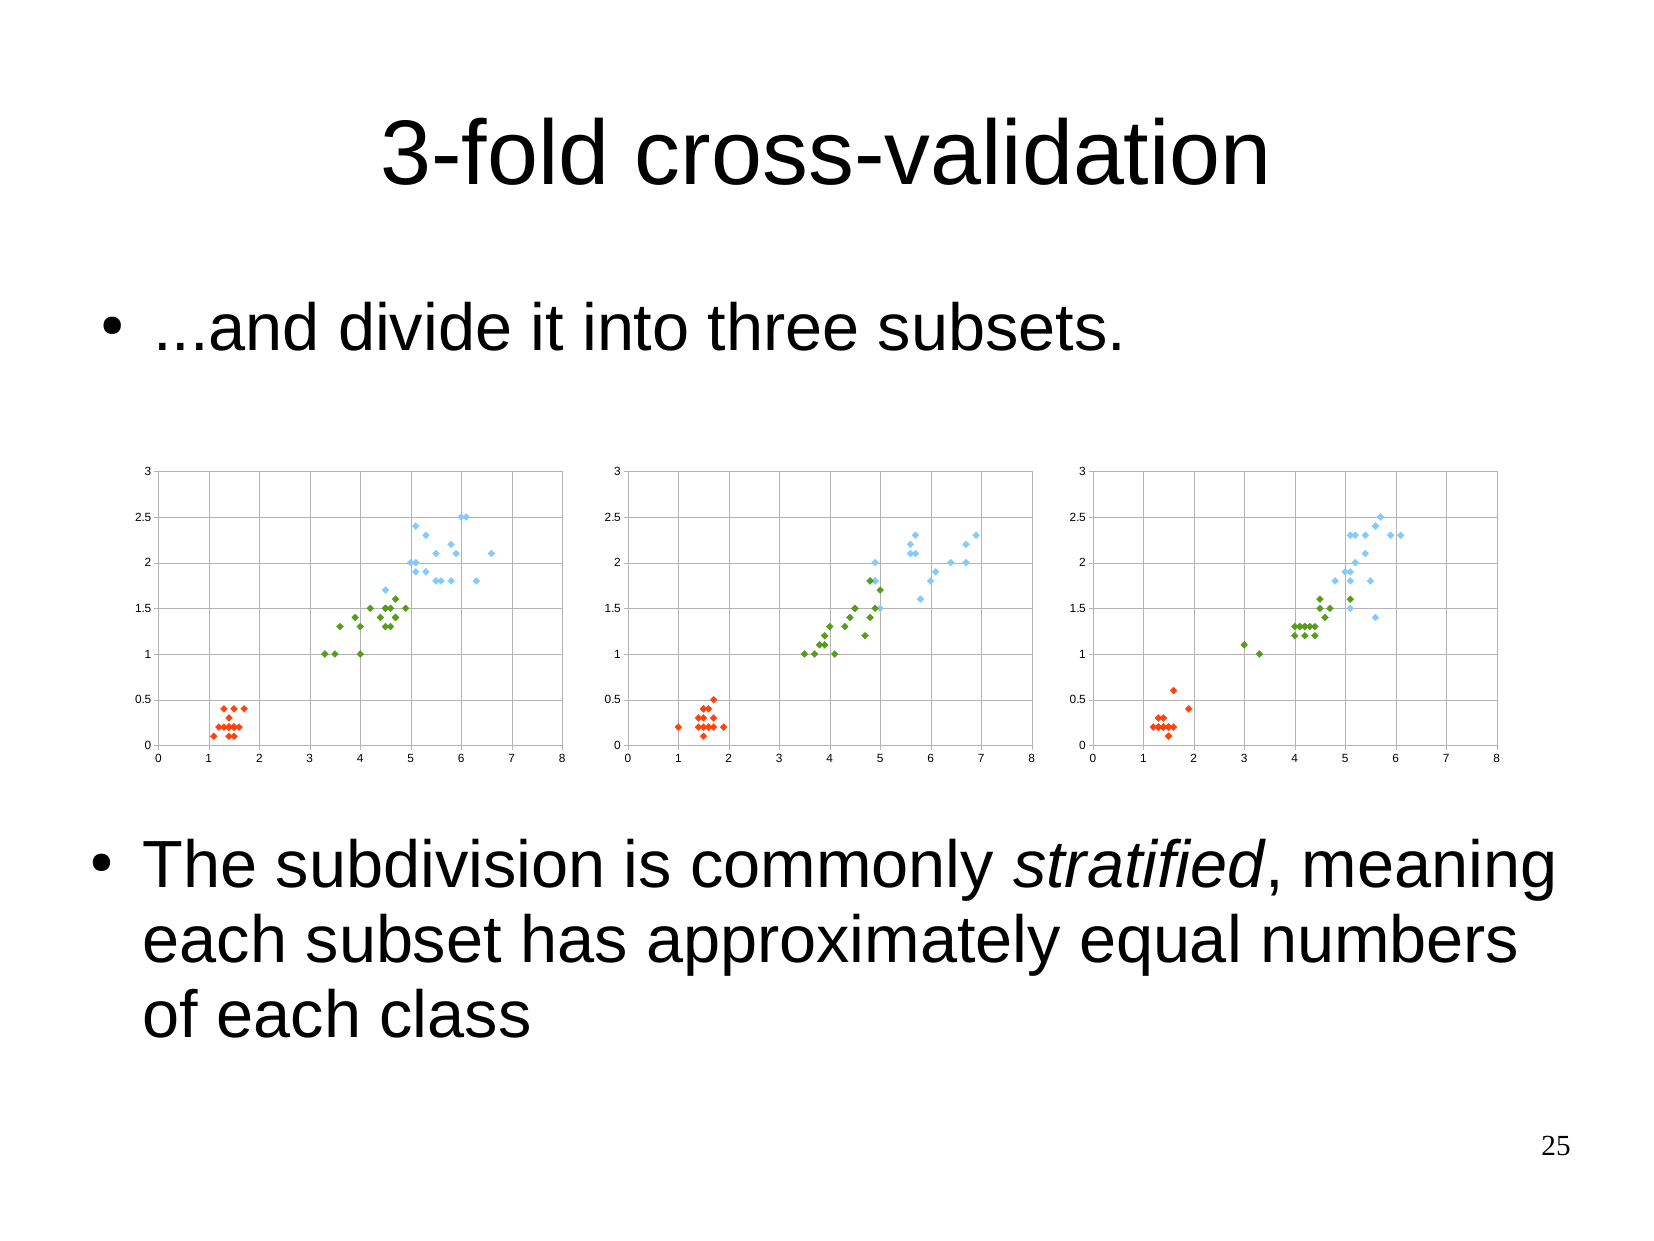

# 3-fold cross-validation
...and divide it into three subsets.
The subdivision is commonly stratified, meaning each subset has approximately equal numbers of each class
25